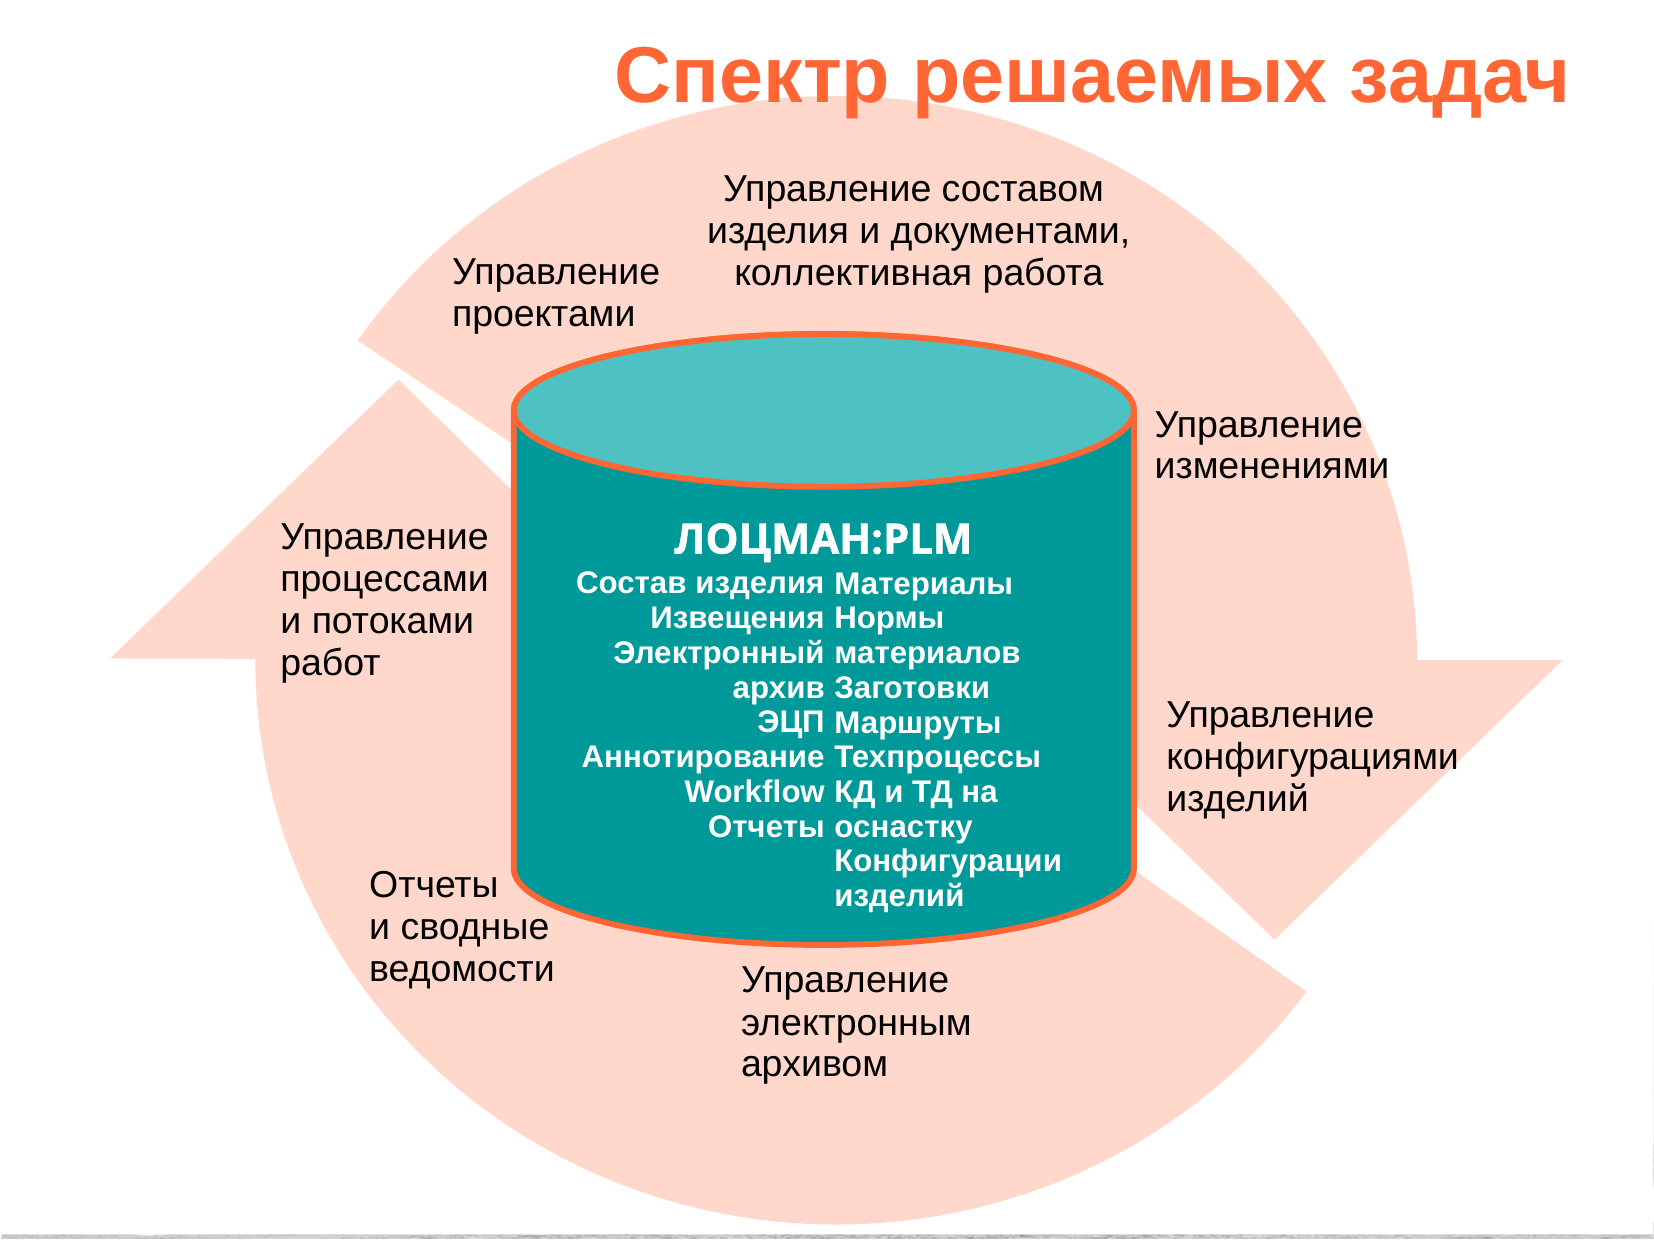

# Спектр решаемых задач
Управление составом
изделия и документами,
коллективная работа
Управление
проектами
Управление
изменениями
ЛОЦМАН:PLM
Управление
процессами
и потоками
работ
Состав изделия
Извещения
Электронный архив
ЭЦП
Аннотирование
Workflow
Отчеты
Материалы
Нормы материалов
Заготовки
Маршруты
Техпроцессы
КД и ТД на оснастку
Конфигурации изделий
Управление
конфигурациями
изделий
Отчеты
и сводные
ведомости
Управление
электронным
архивом